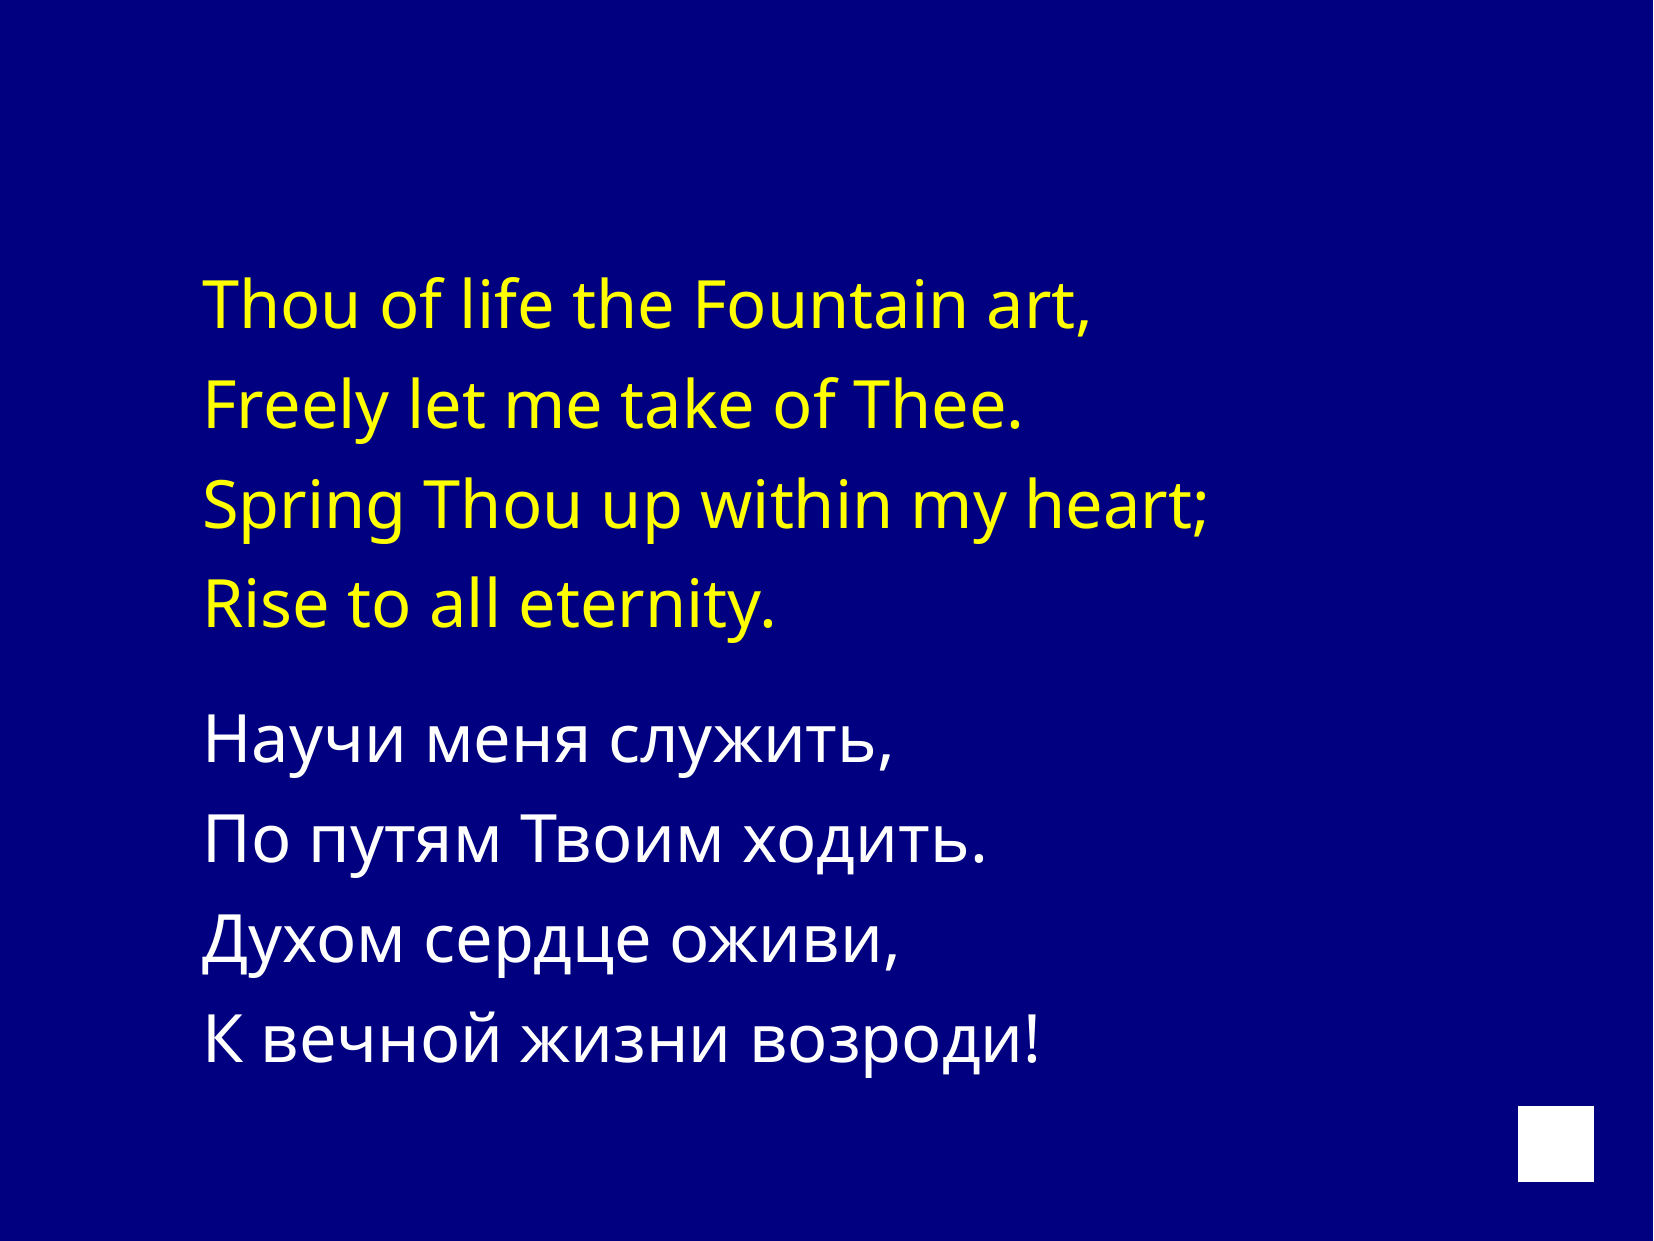

Thou of life the Fountain art,
	Freely let me take of Thee.
	Spring Thou up within my heart;
	Rise to all eternity.
	Научи меня служить,
	По путям Твоим ходить.
	Духом сердце оживи,
	К вечной жизни возроди!